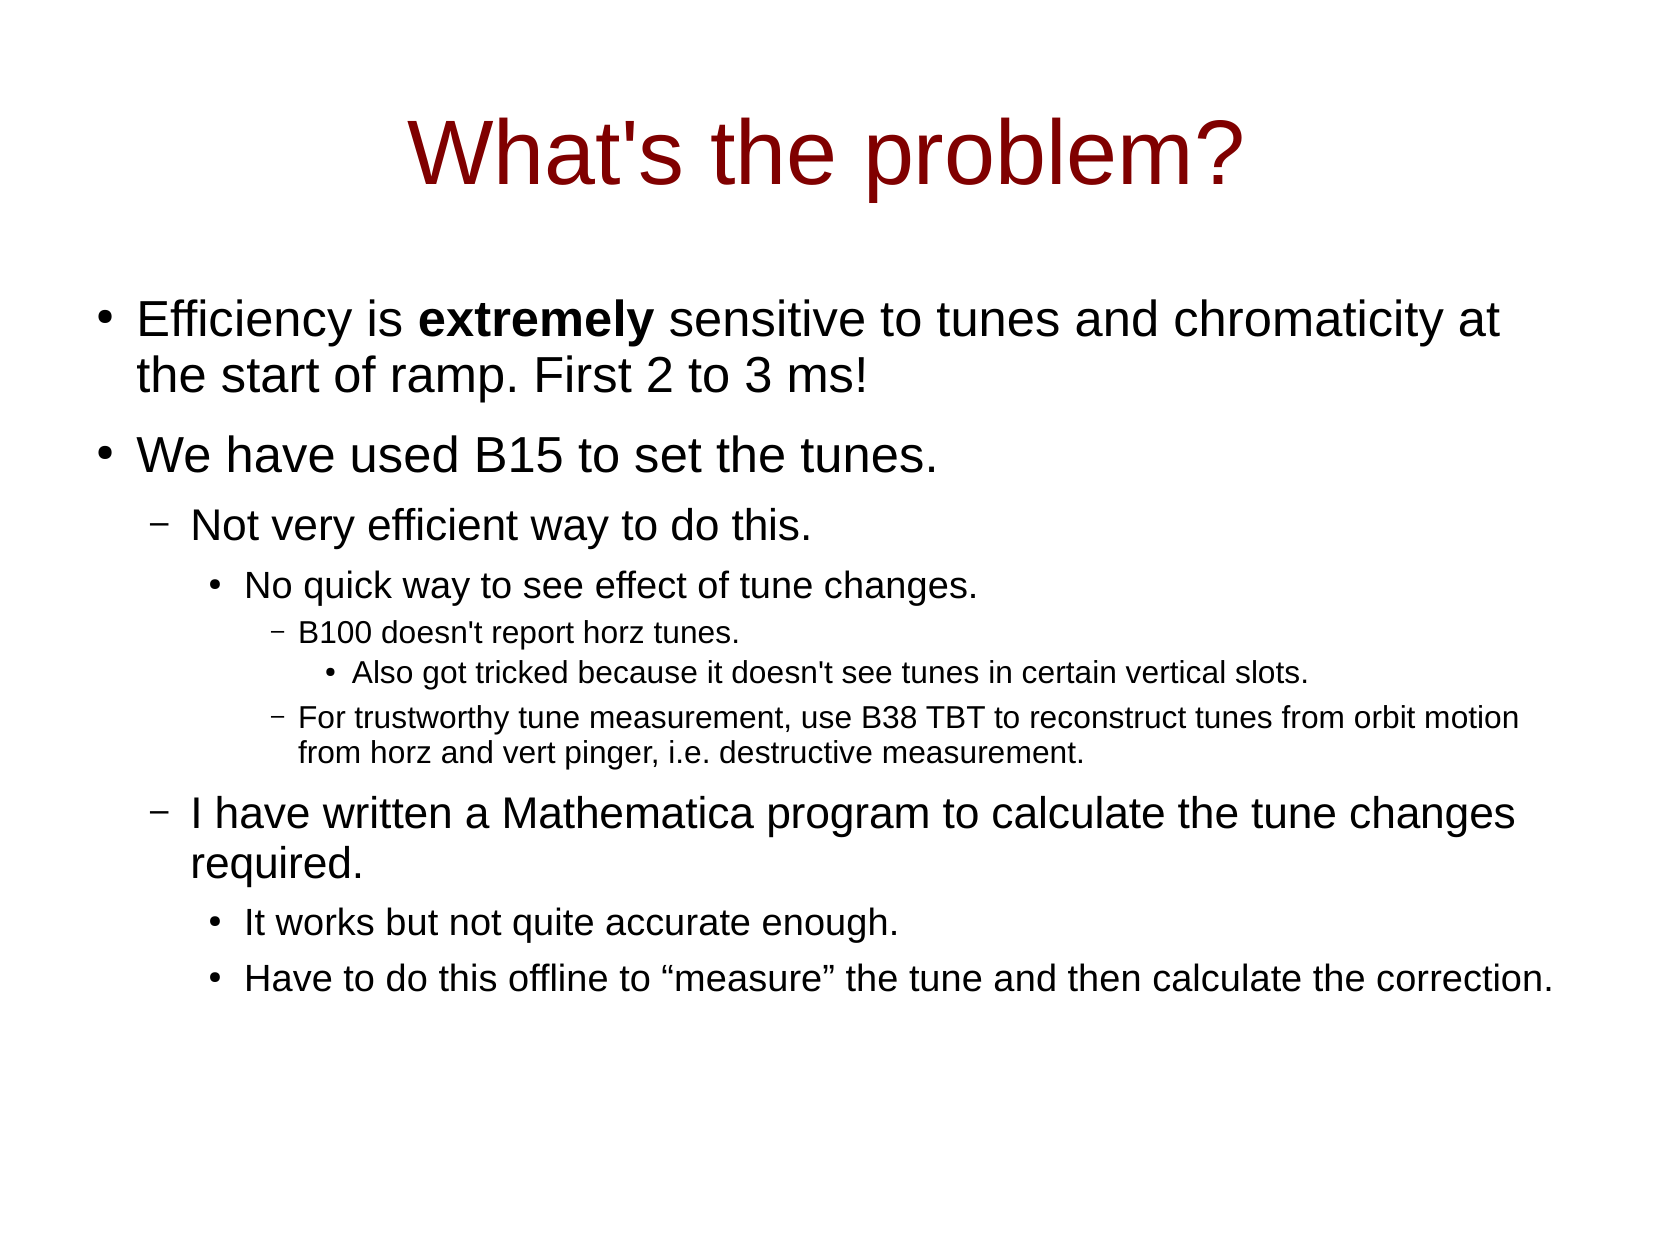

# What's the problem?
Efficiency is extremely sensitive to tunes and chromaticity at the start of ramp. First 2 to 3 ms!
We have used B15 to set the tunes.
Not very efficient way to do this.
No quick way to see effect of tune changes.
B100 doesn't report horz tunes.
Also got tricked because it doesn't see tunes in certain vertical slots.
For trustworthy tune measurement, use B38 TBT to reconstruct tunes from orbit motion from horz and vert pinger, i.e. destructive measurement.
I have written a Mathematica program to calculate the tune changes required.
It works but not quite accurate enough.
Have to do this offline to “measure” the tune and then calculate the correction.